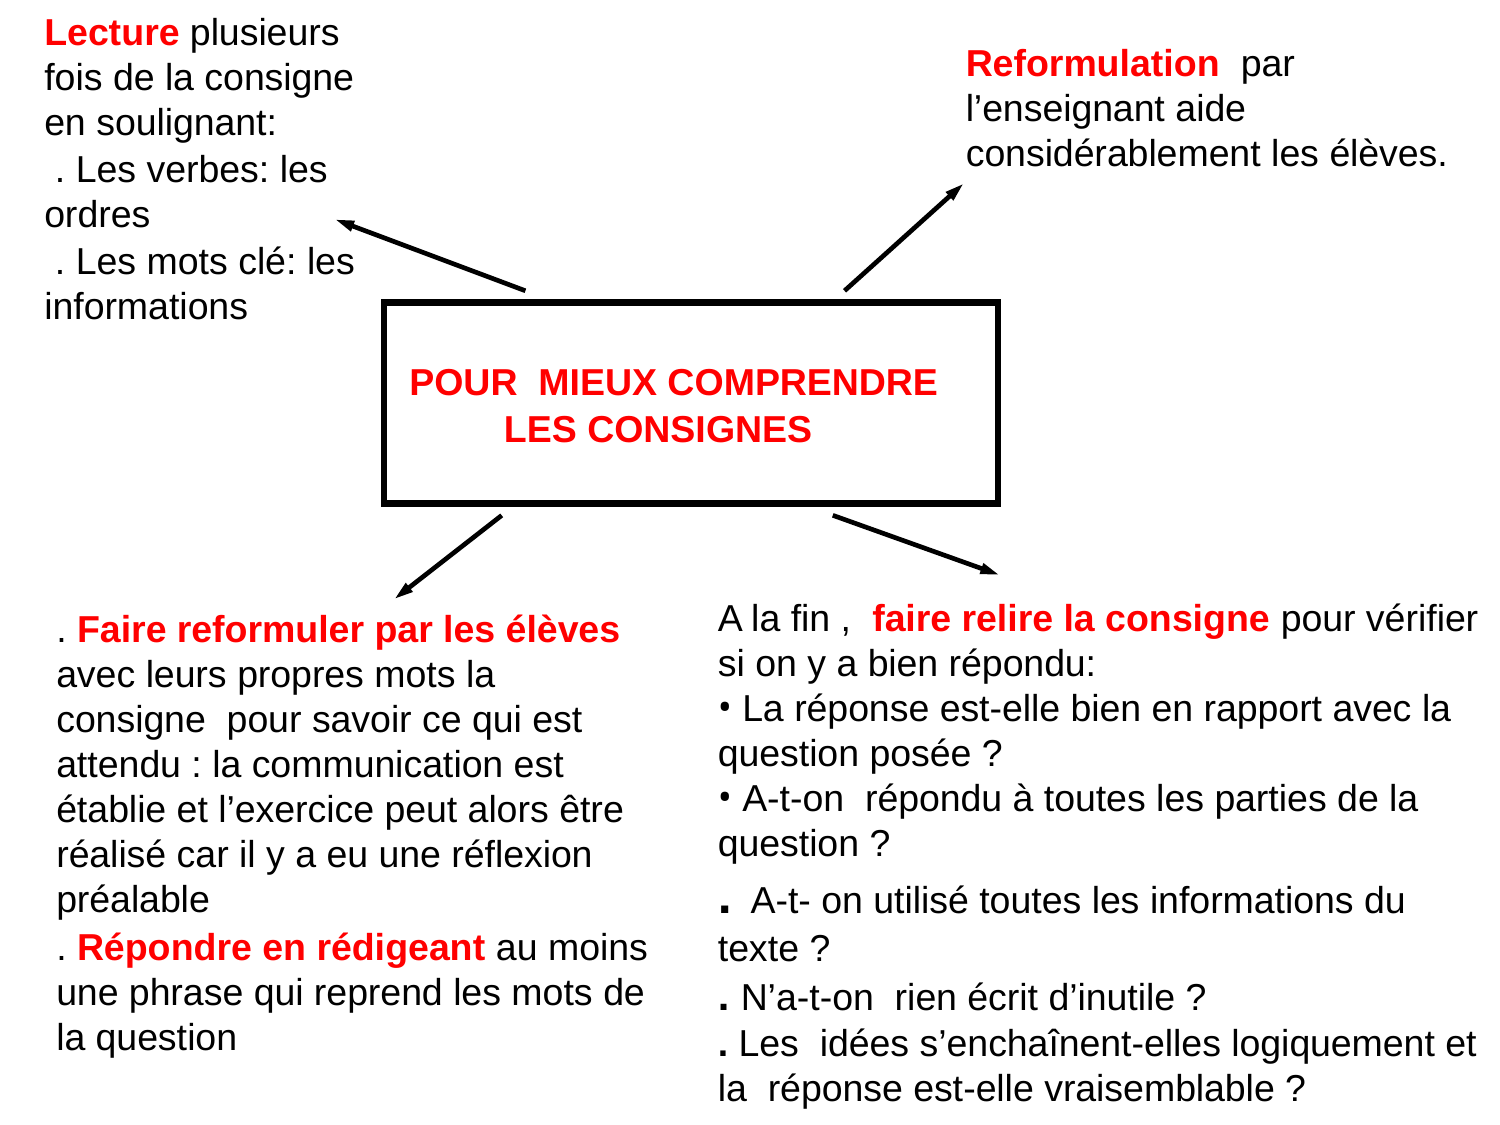

Lecture plusieurs fois de la consigne en soulignant:
 . Les verbes: les ordres
 . Les mots clé: les informations
Reformulation par l’enseignant aide considérablement les élèves.
 POUR MIEUX COMPRENDRE
 LES CONSIGNES
A la fin , faire relire la consigne pour vérifier si on y a bien répondu:
 La réponse est-elle bien en rapport avec la question posée ?
 A-t-on répondu à toutes les parties de la question ?
. A-t- on utilisé toutes les informations du texte ?
. N’a-t-on rien écrit d’inutile ?
. Les idées s’enchaînent-elles logiquement et la réponse est-elle vraisemblable ?
. Faire reformuler par les élèves avec leurs propres mots la consigne pour savoir ce qui est attendu : la communication est établie et l’exercice peut alors être réalisé car il y a eu une réflexion préalable
. Répondre en rédigeant au moins une phrase qui reprend les mots de la question